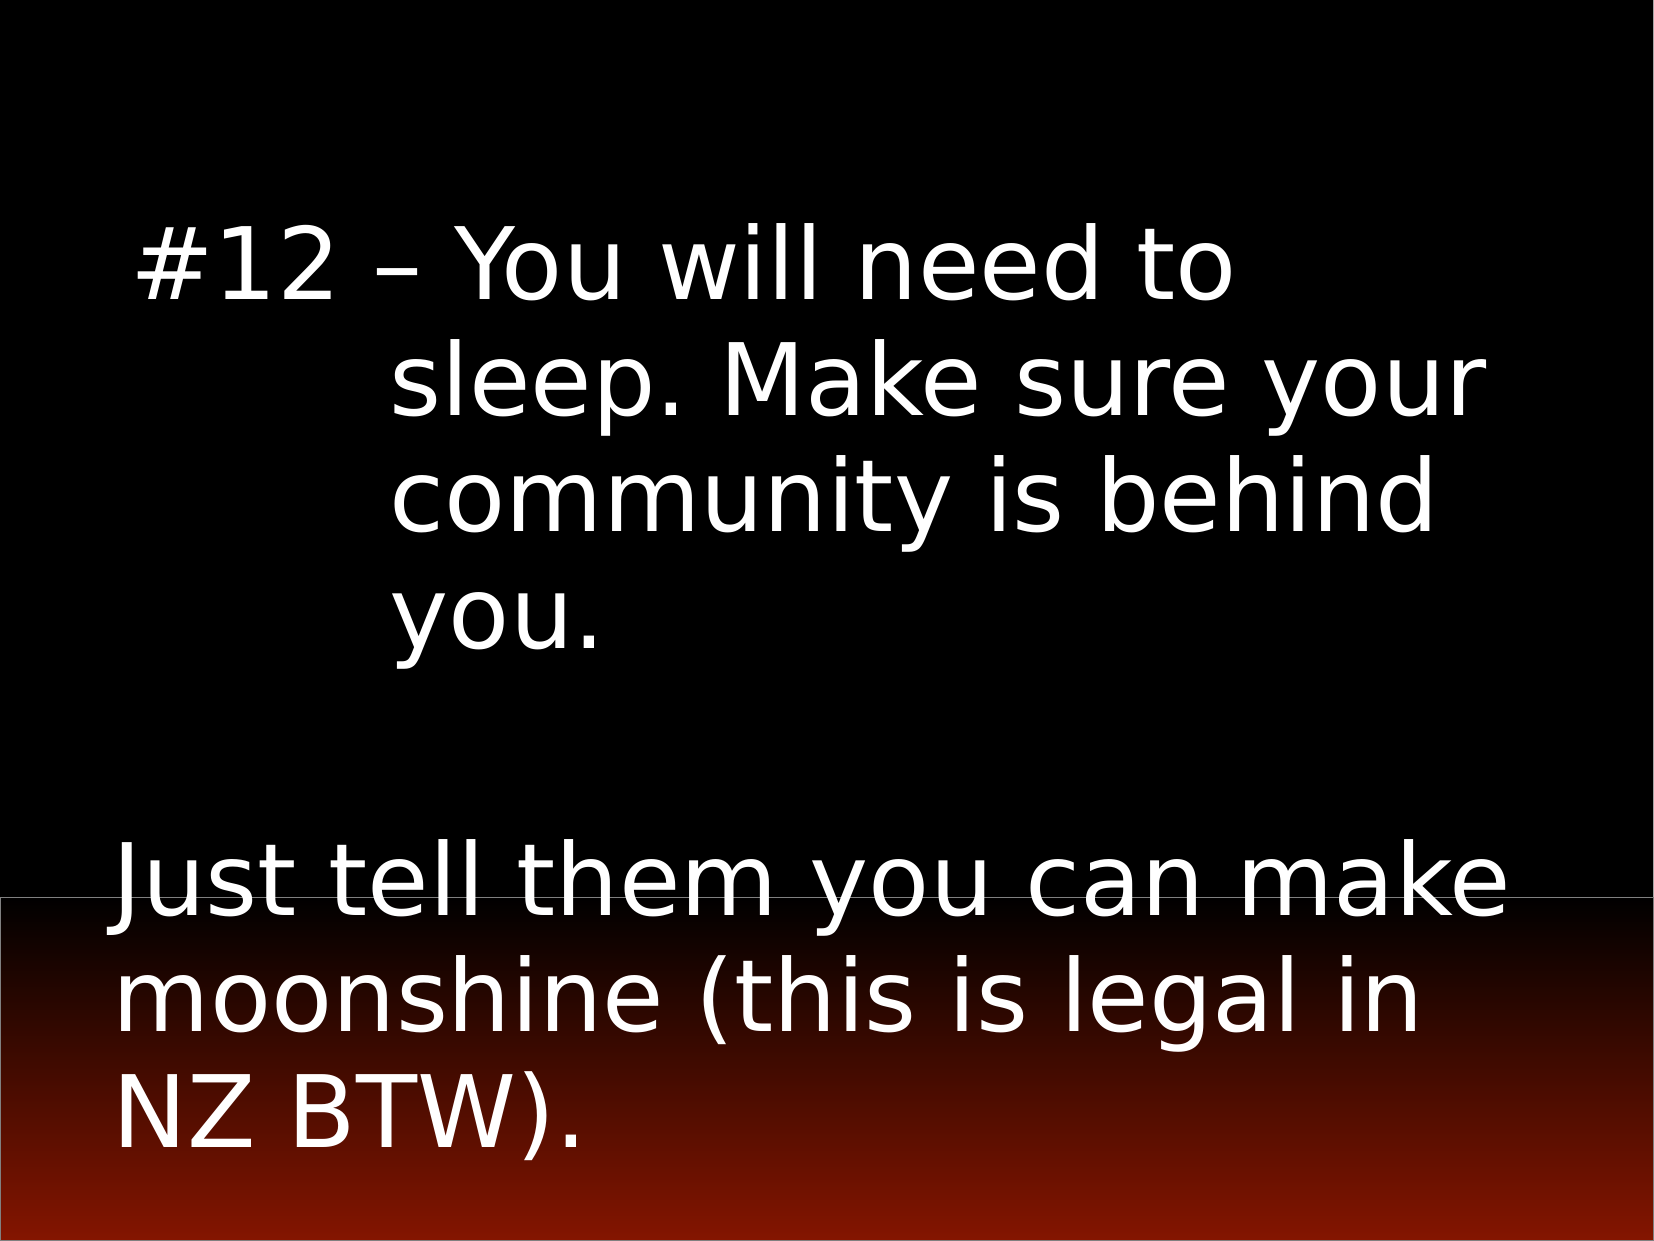

#12 – You will need to sleep. Make sure your community is behind you.
Just tell them you can make moonshine (this is legal in NZ BTW).